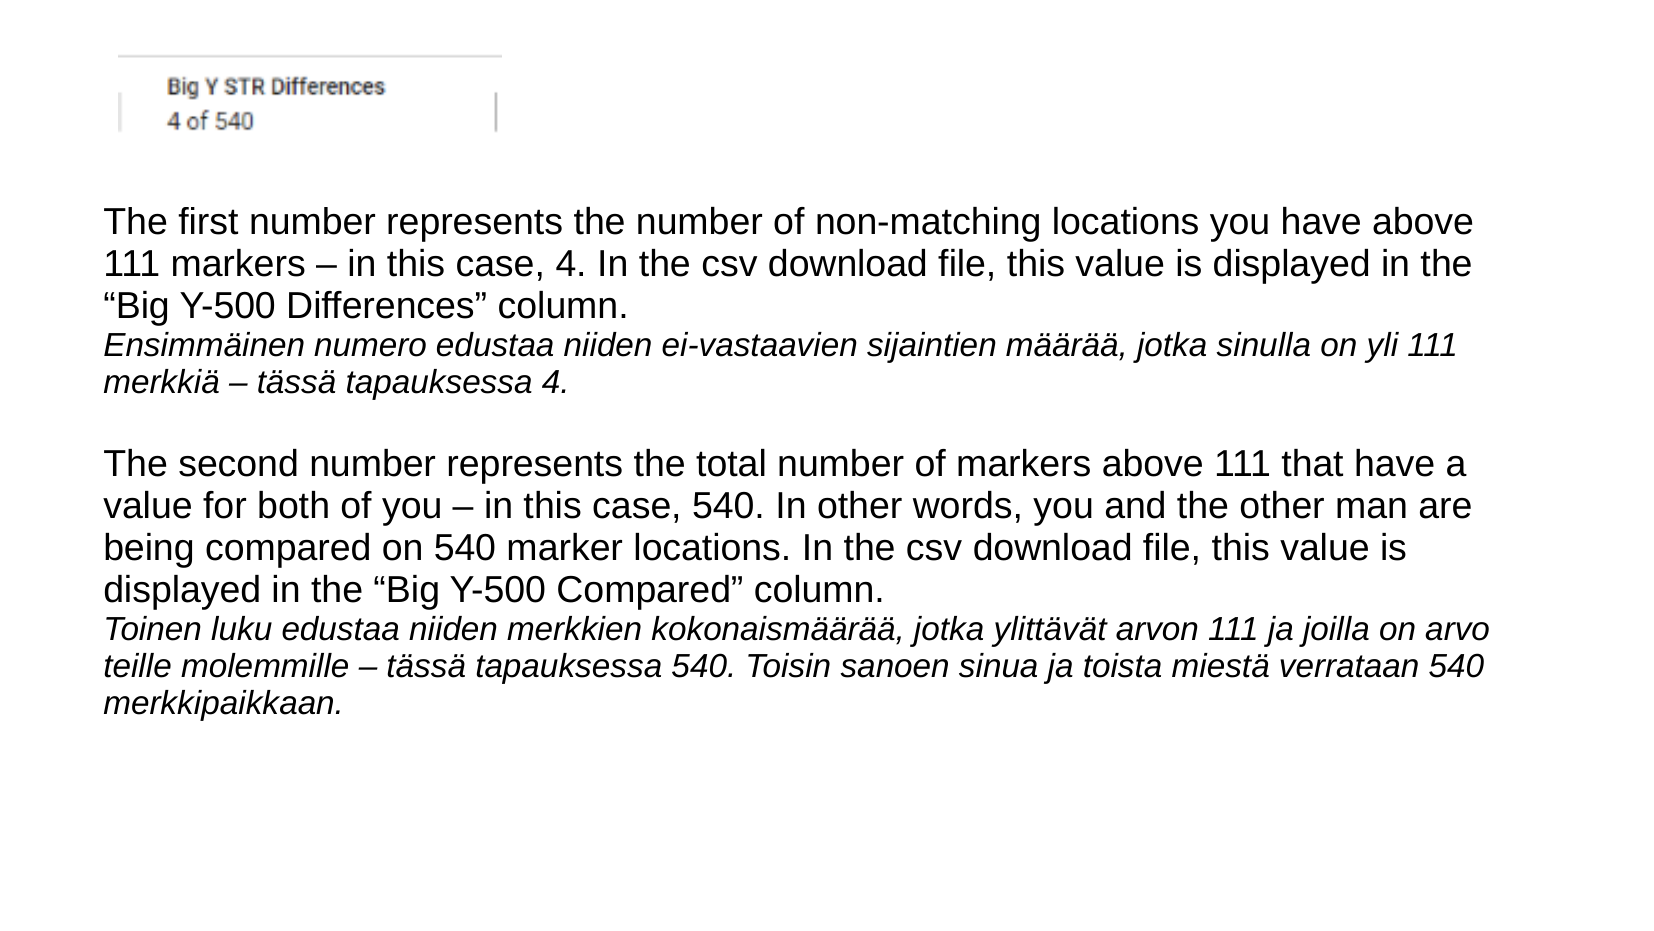

The first number represents the number of non-matching locations you have above 111 markers – in this case, 4. In the csv download file, this value is displayed in the “Big Y-500 Differences” column.
Ensimmäinen numero edustaa niiden ei-vastaavien sijaintien määrää, jotka sinulla on yli 111 merkkiä – tässä tapauksessa 4.
The second number represents the total number of markers above 111 that have a value for both of you – in this case, 540. In other words, you and the other man are being compared on 540 marker locations. In the csv download file, this value is displayed in the “Big Y-500 Compared” column.
Toinen luku edustaa niiden merkkien kokonaismäärää, jotka ylittävät arvon 111 ja joilla on arvo teille molemmille – tässä tapauksessa 540. Toisin sanoen sinua ja toista miestä verrataan 540 merkkipaikkaan.